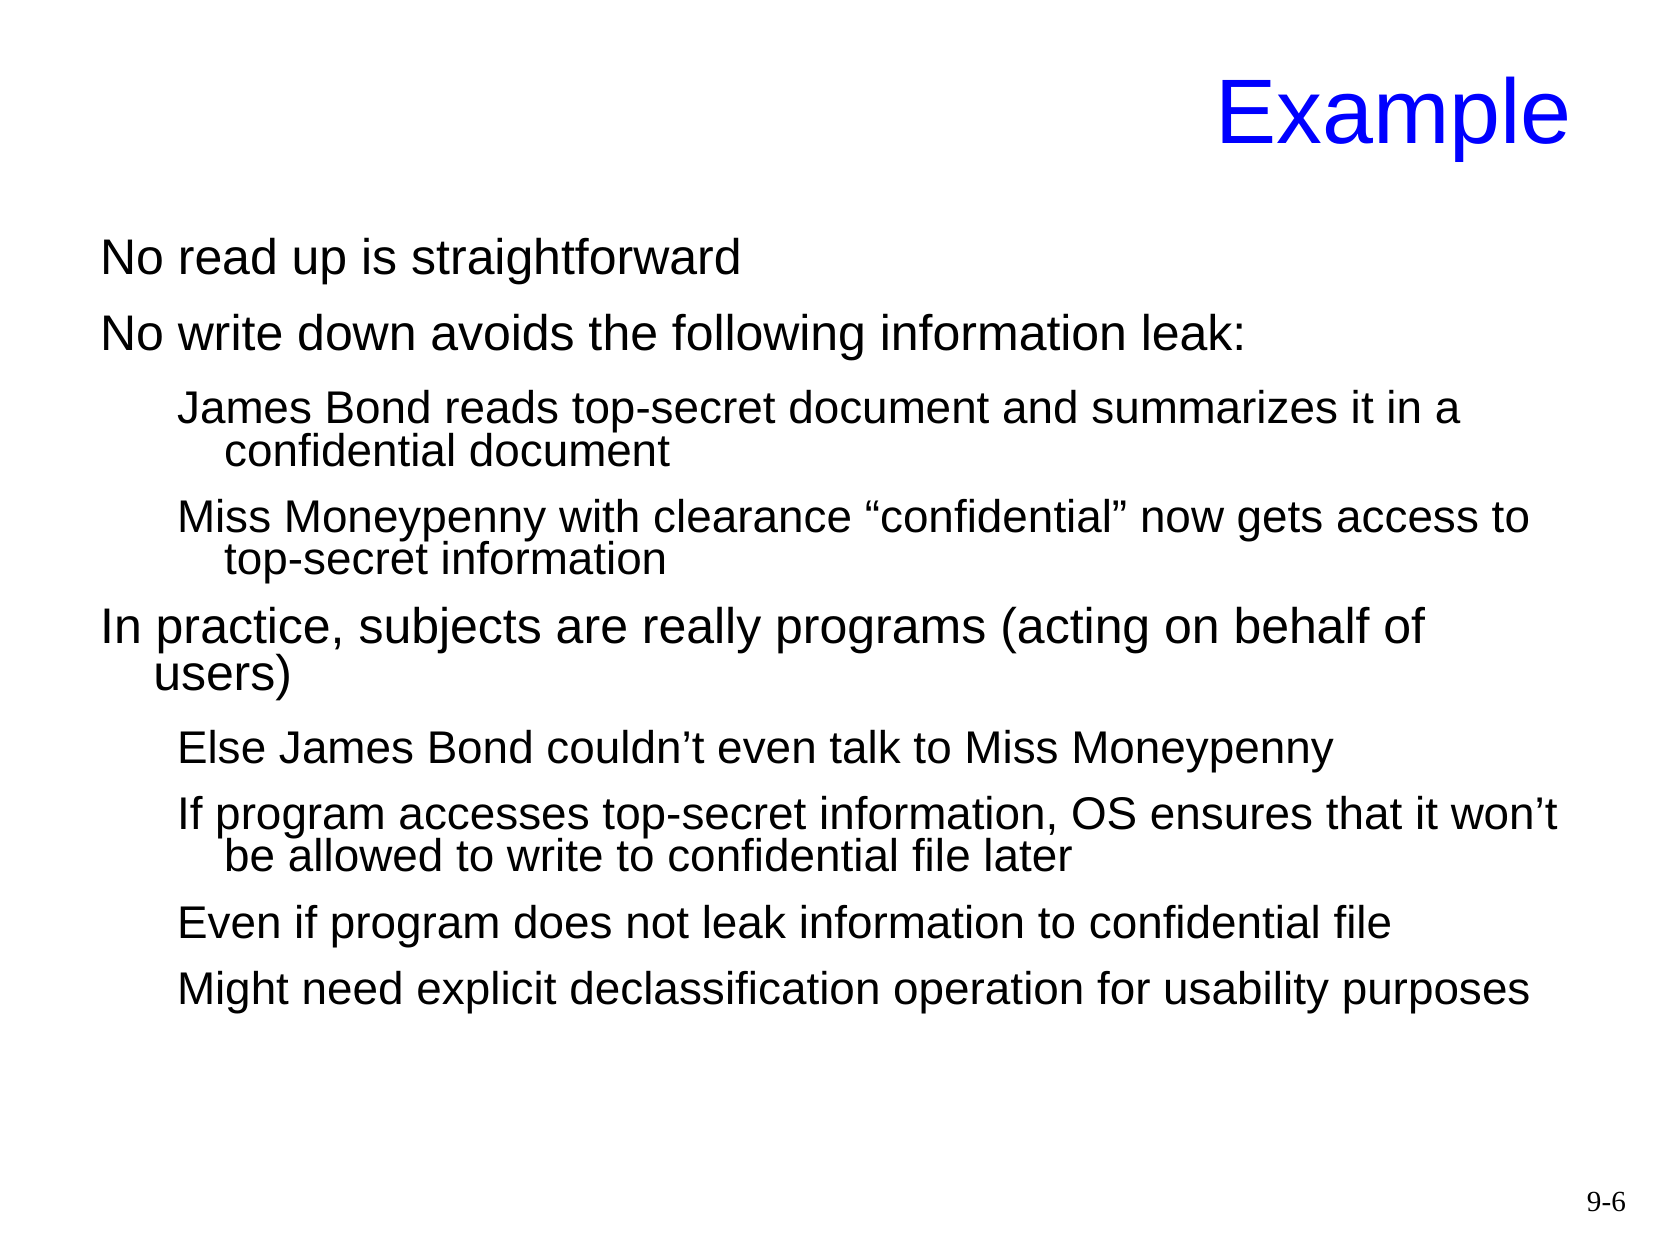

# Example
No read up is straightforward
No write down avoids the following information leak:
James Bond reads top-secret document and summarizes it in a confidential document
Miss Moneypenny with clearance “confidential” now gets access to top-secret information
In practice, subjects are really programs (acting on behalf of users)
Else James Bond couldn’t even talk to Miss Moneypenny
If program accesses top-secret information, OS ensures that it won’t be allowed to write to confidential file later
Even if program does not leak information to confidential file
Might need explicit declassification operation for usability purposes